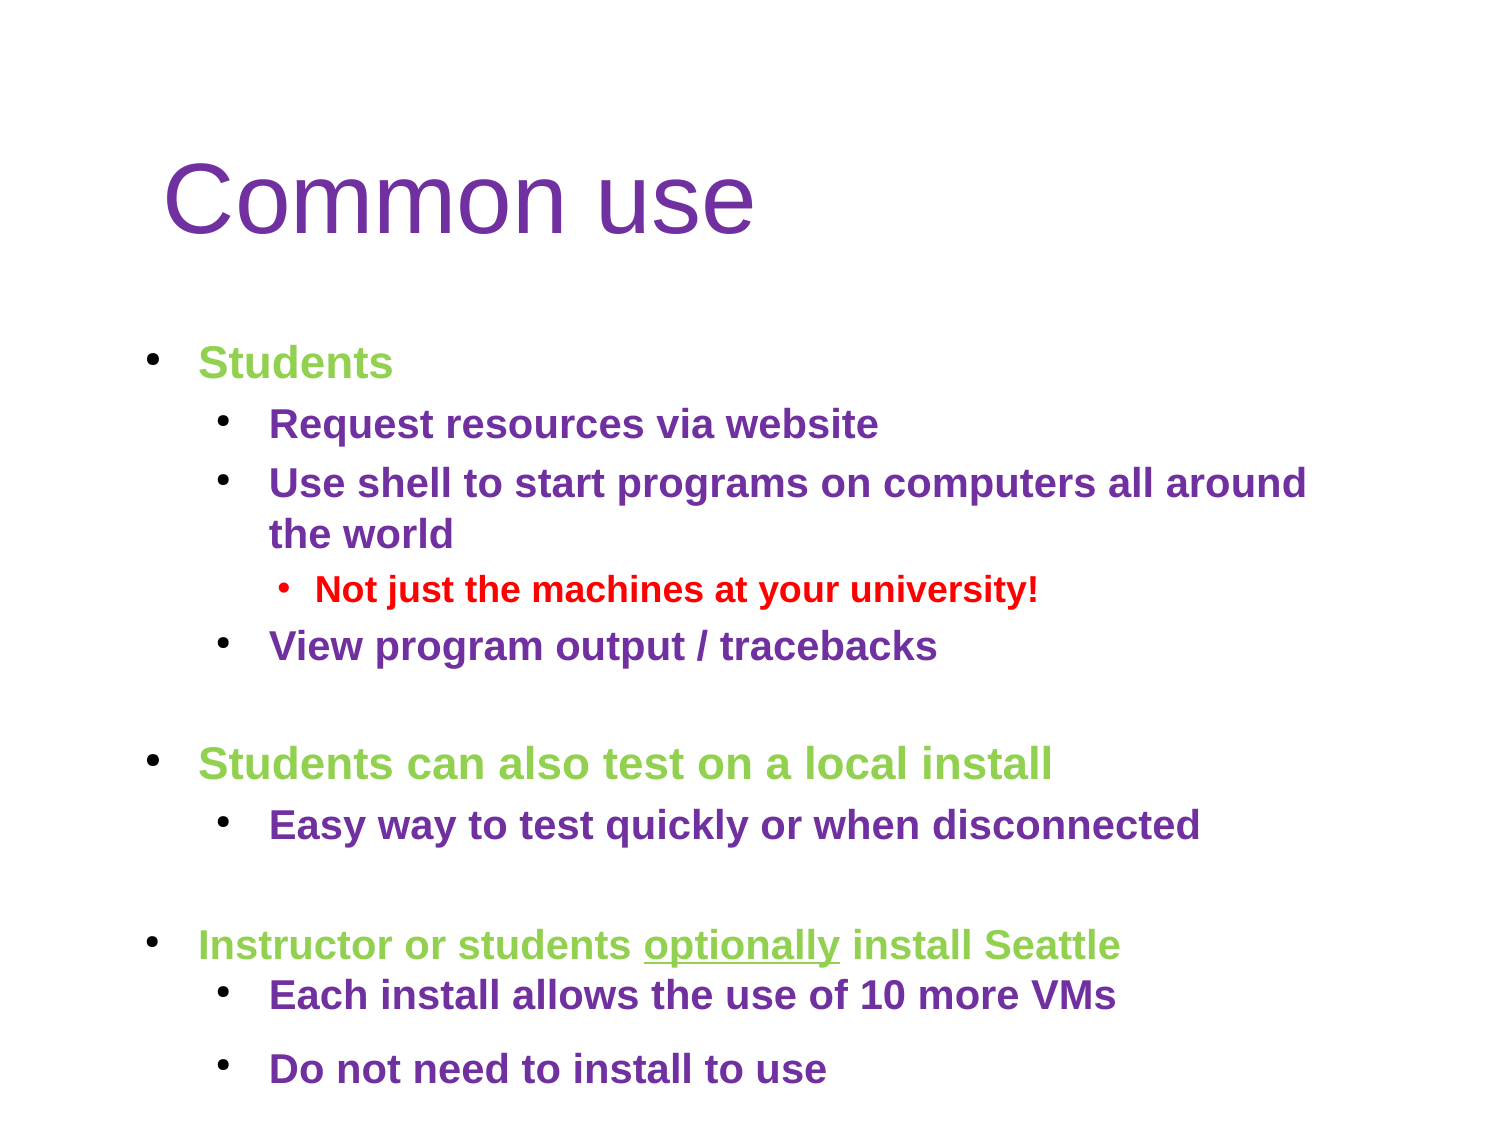

# Common use
Students
Request resources via website
Use shell to start programs on computers all around the world
Not just the machines at your university!
View program output / tracebacks
Students can also test on a local install
Easy way to test quickly or when disconnected
Instructor or students optionally install Seattle
Each install allows the use of 10 more VMs
Do not need to install to use